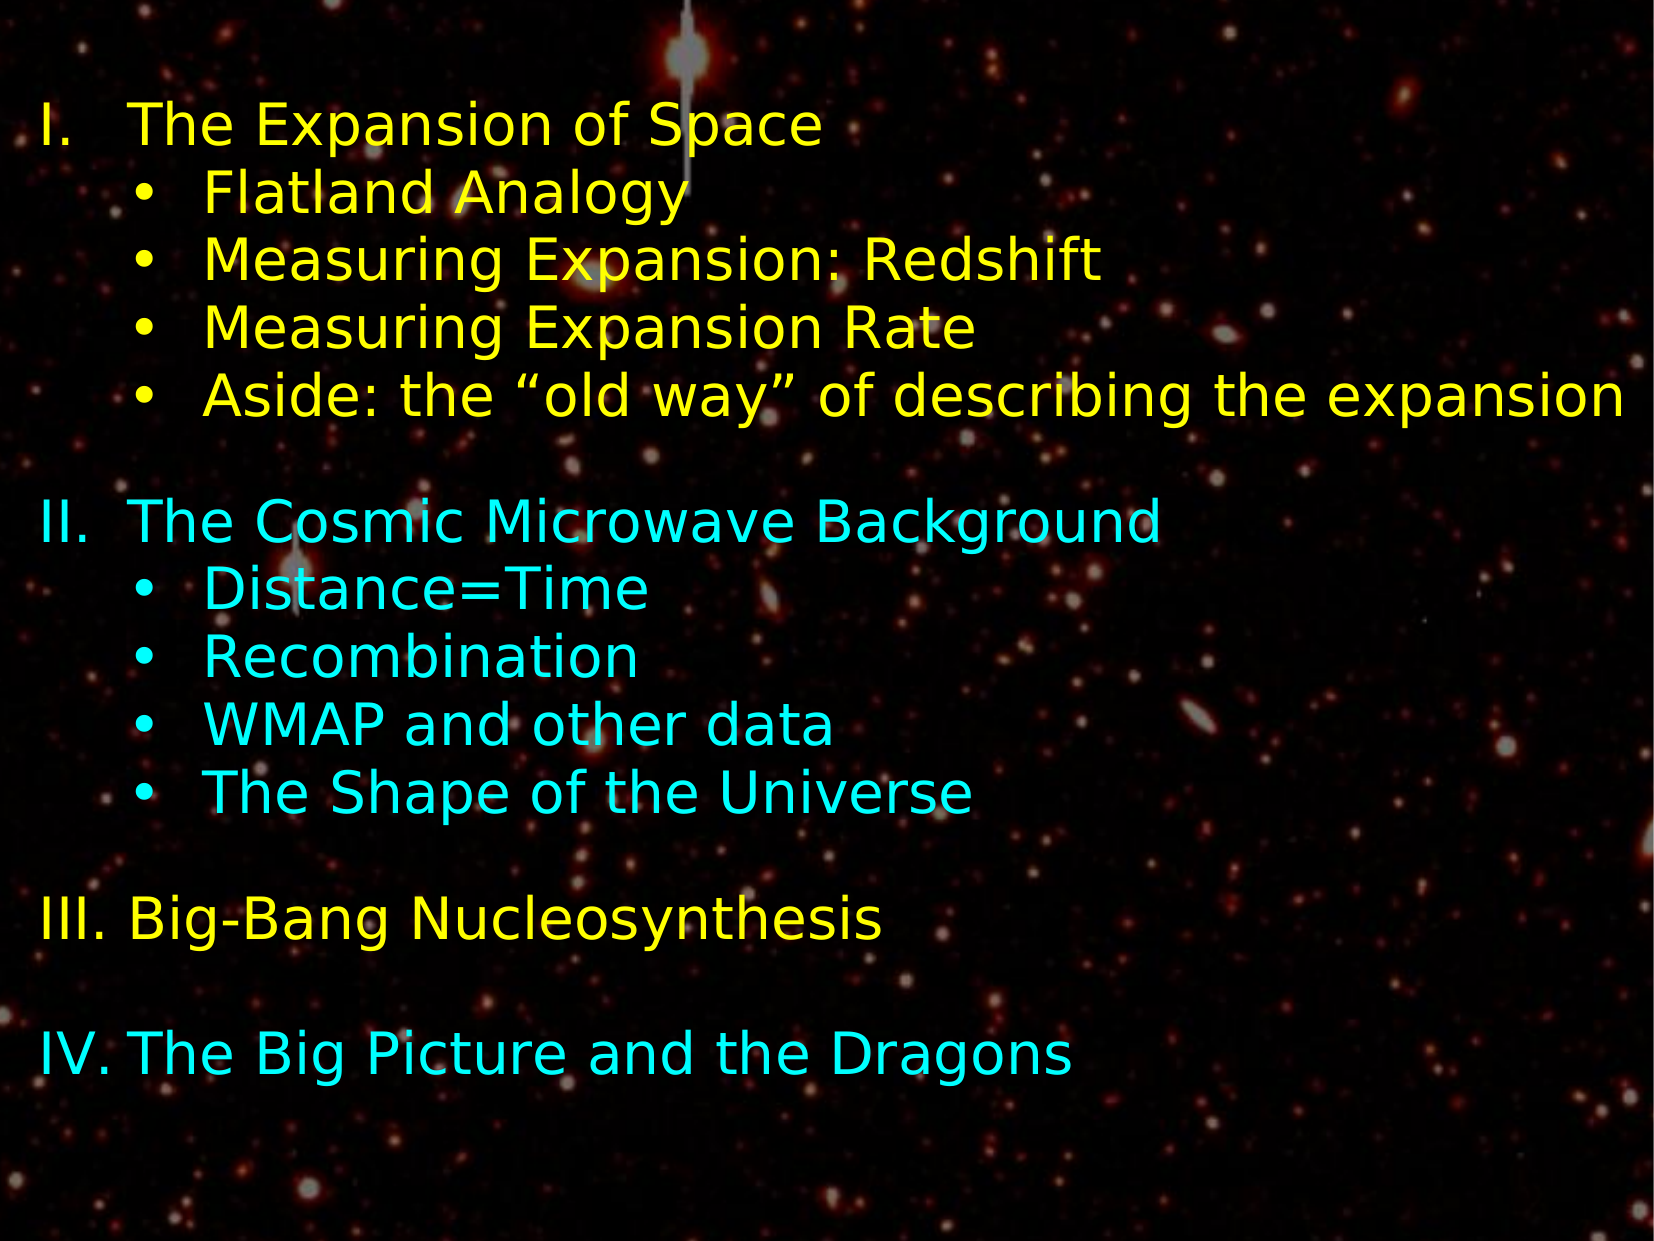

I.	The Expansion of Space
	•	Flatland Analogy
	•	Measuring Expansion: Redshift
	•	Measuring Expansion Rate
	•	Aside: the “old way” of describing the expansion
II.	The Cosmic Microwave Background
	•	Distance=Time
	•	Recombination
	•	WMAP and other data
	•	The Shape of the Universe
III.	Big-Bang Nucleosynthesis
IV.	The Big Picture and the Dragons